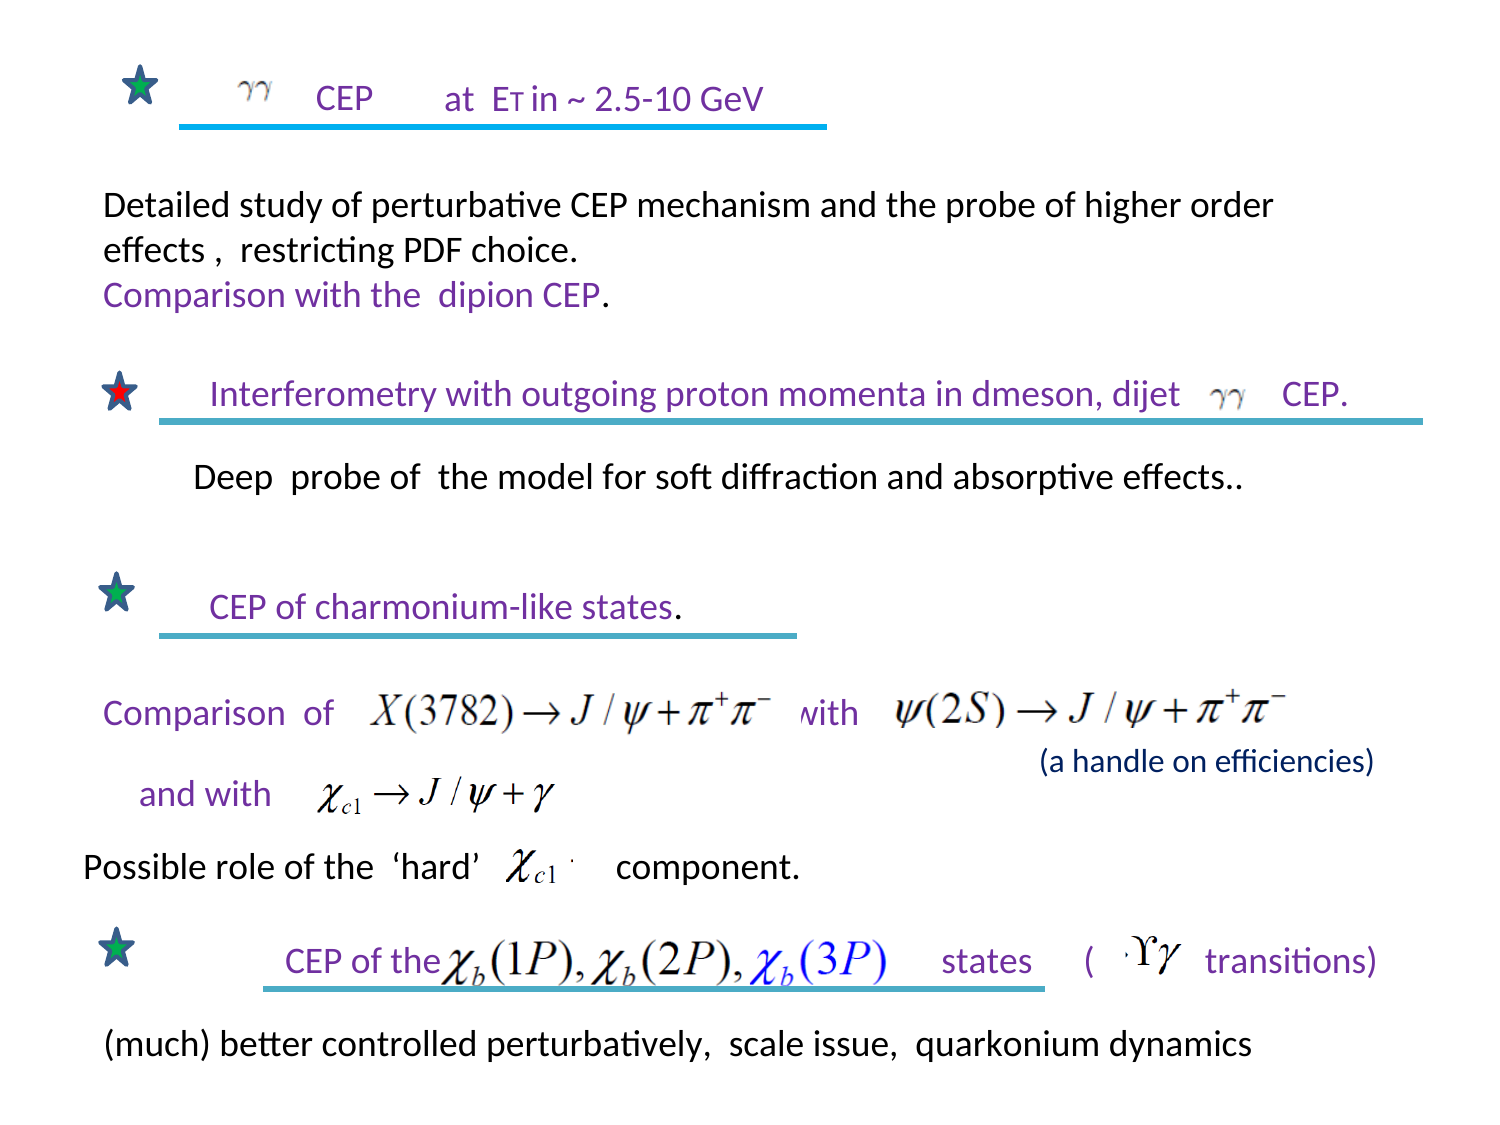

CEP
at ET in ~ 2.5-10 GeV
Detailed study of perturbative CEP mechanism and the probe of higher order effects , restricting PDF choice.
Comparison with the dipion CEP.
Interferometry with outgoing proton momenta in dmeson, dijet CEP.
Deep probe of the model for soft diffraction and absorptive effects..
CEP of charmonium-like states.
Comparison of with
(a handle on efficiencies)
and with
Possible role of the ‘hard’ component.
CEP of the states ( transitions)
(much) better controlled perturbatively, scale issue, quarkonium dynamics